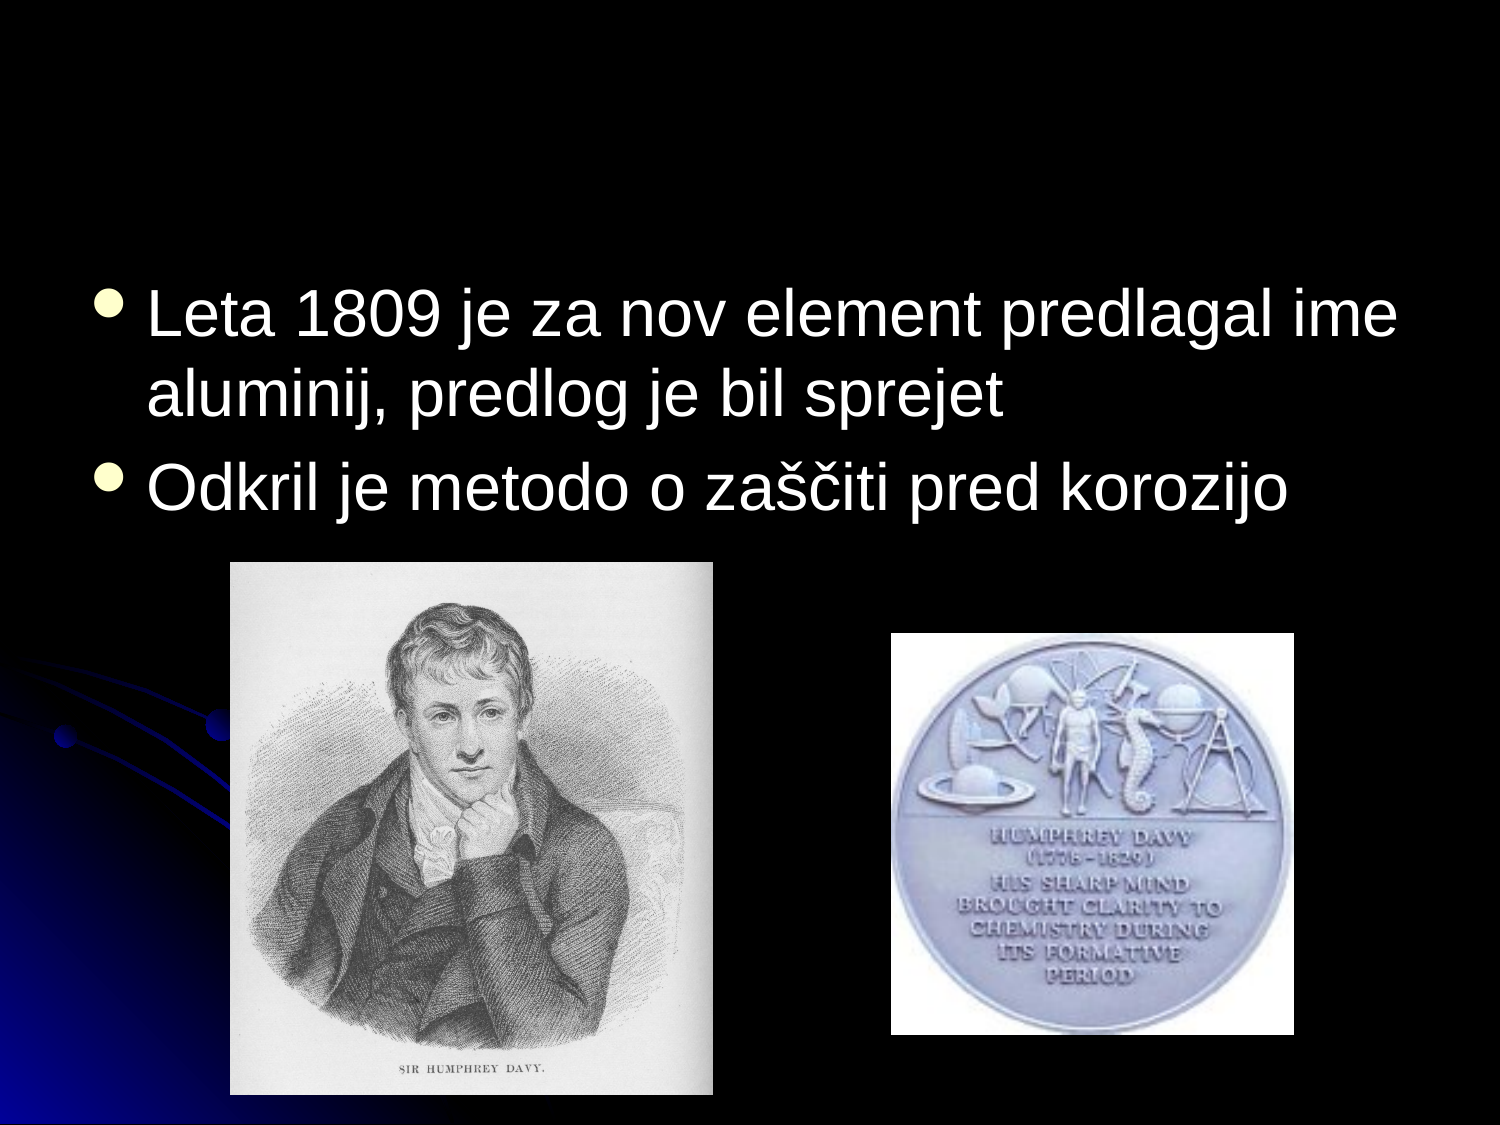

#
Leta 1809 je za nov element predlagal ime aluminij, predlog je bil sprejet
Odkril je metodo o zaščiti pred korozijo